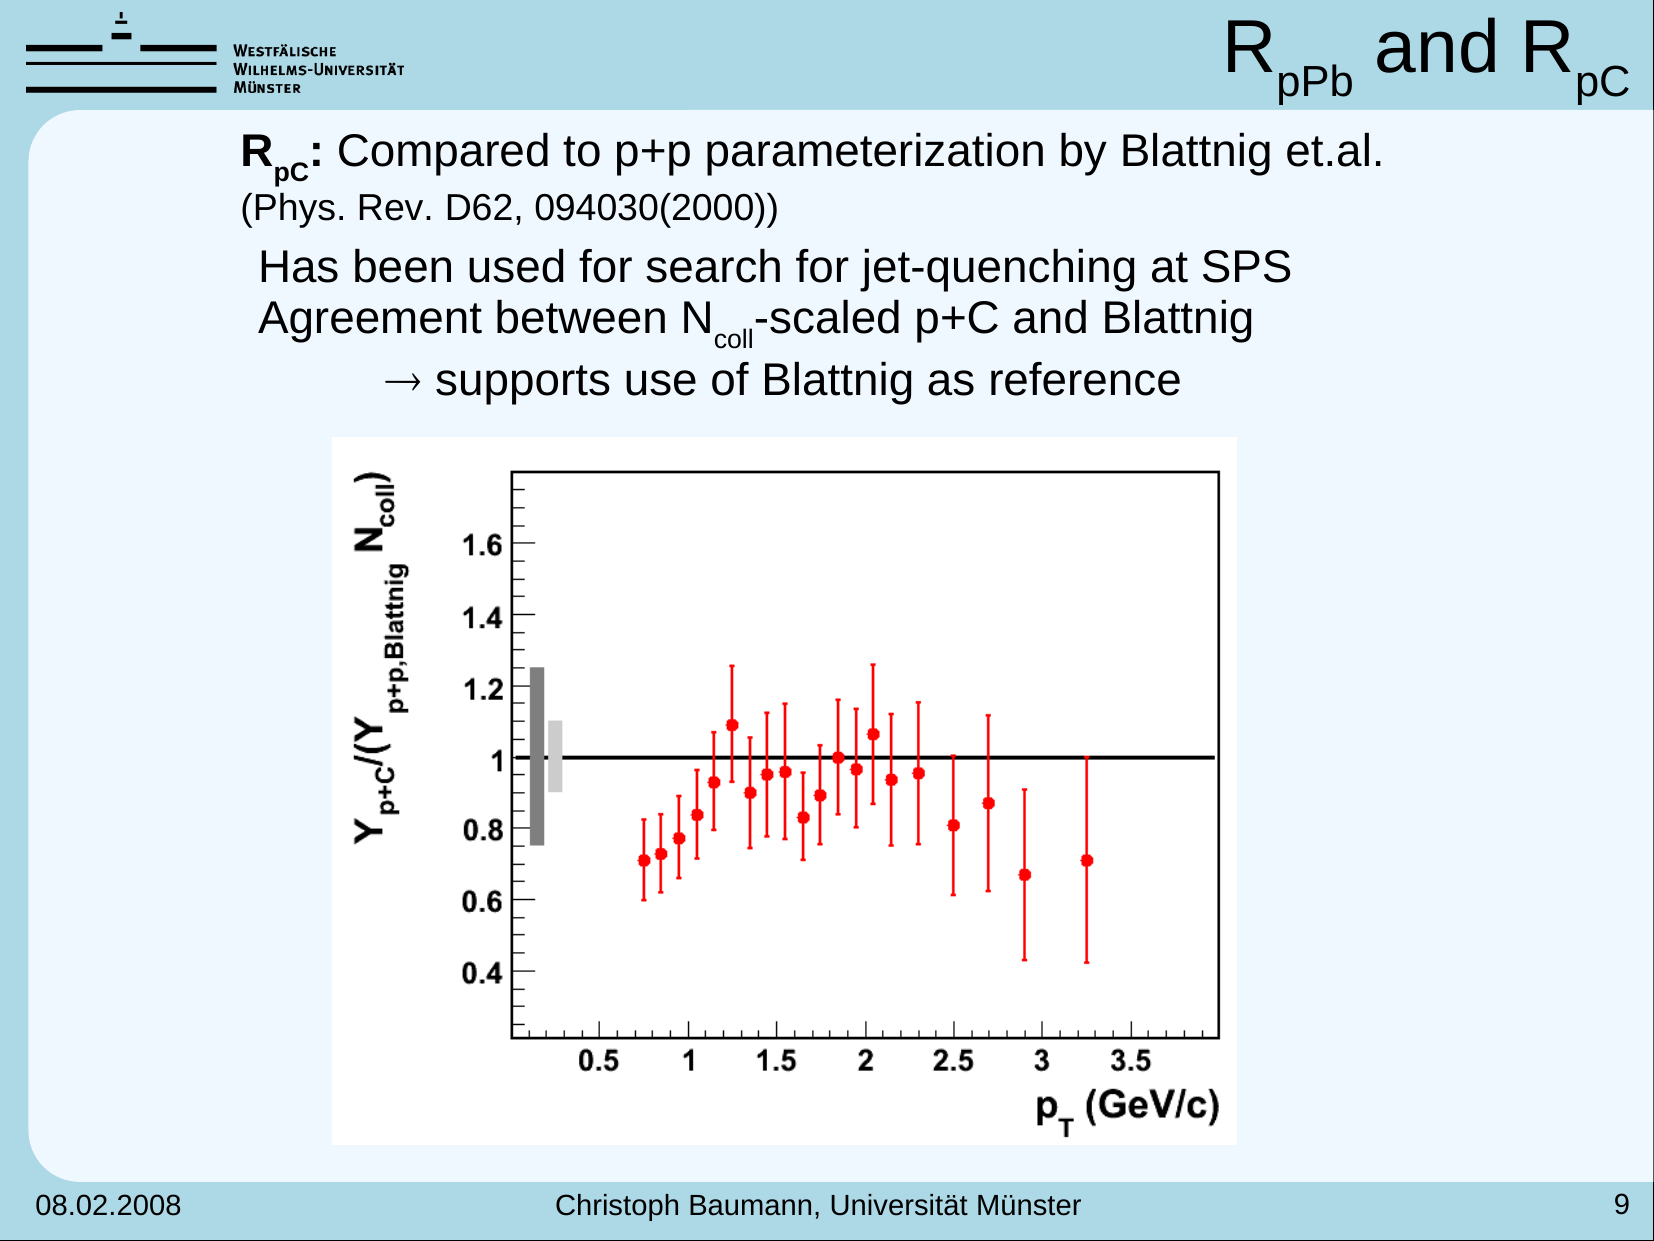

# RpPb and RpC
RpC: Compared to p+p parameterization by Blattnig et.al.
(Phys. Rev. D62, 094030(2000))
Has been used for search for jet-quenching at SPS
Agreement between Ncoll-scaled p+C and Blattnig
	 supports use of Blattnig as reference
9
08.02.2008
Christoph Baumann, Universität Münster